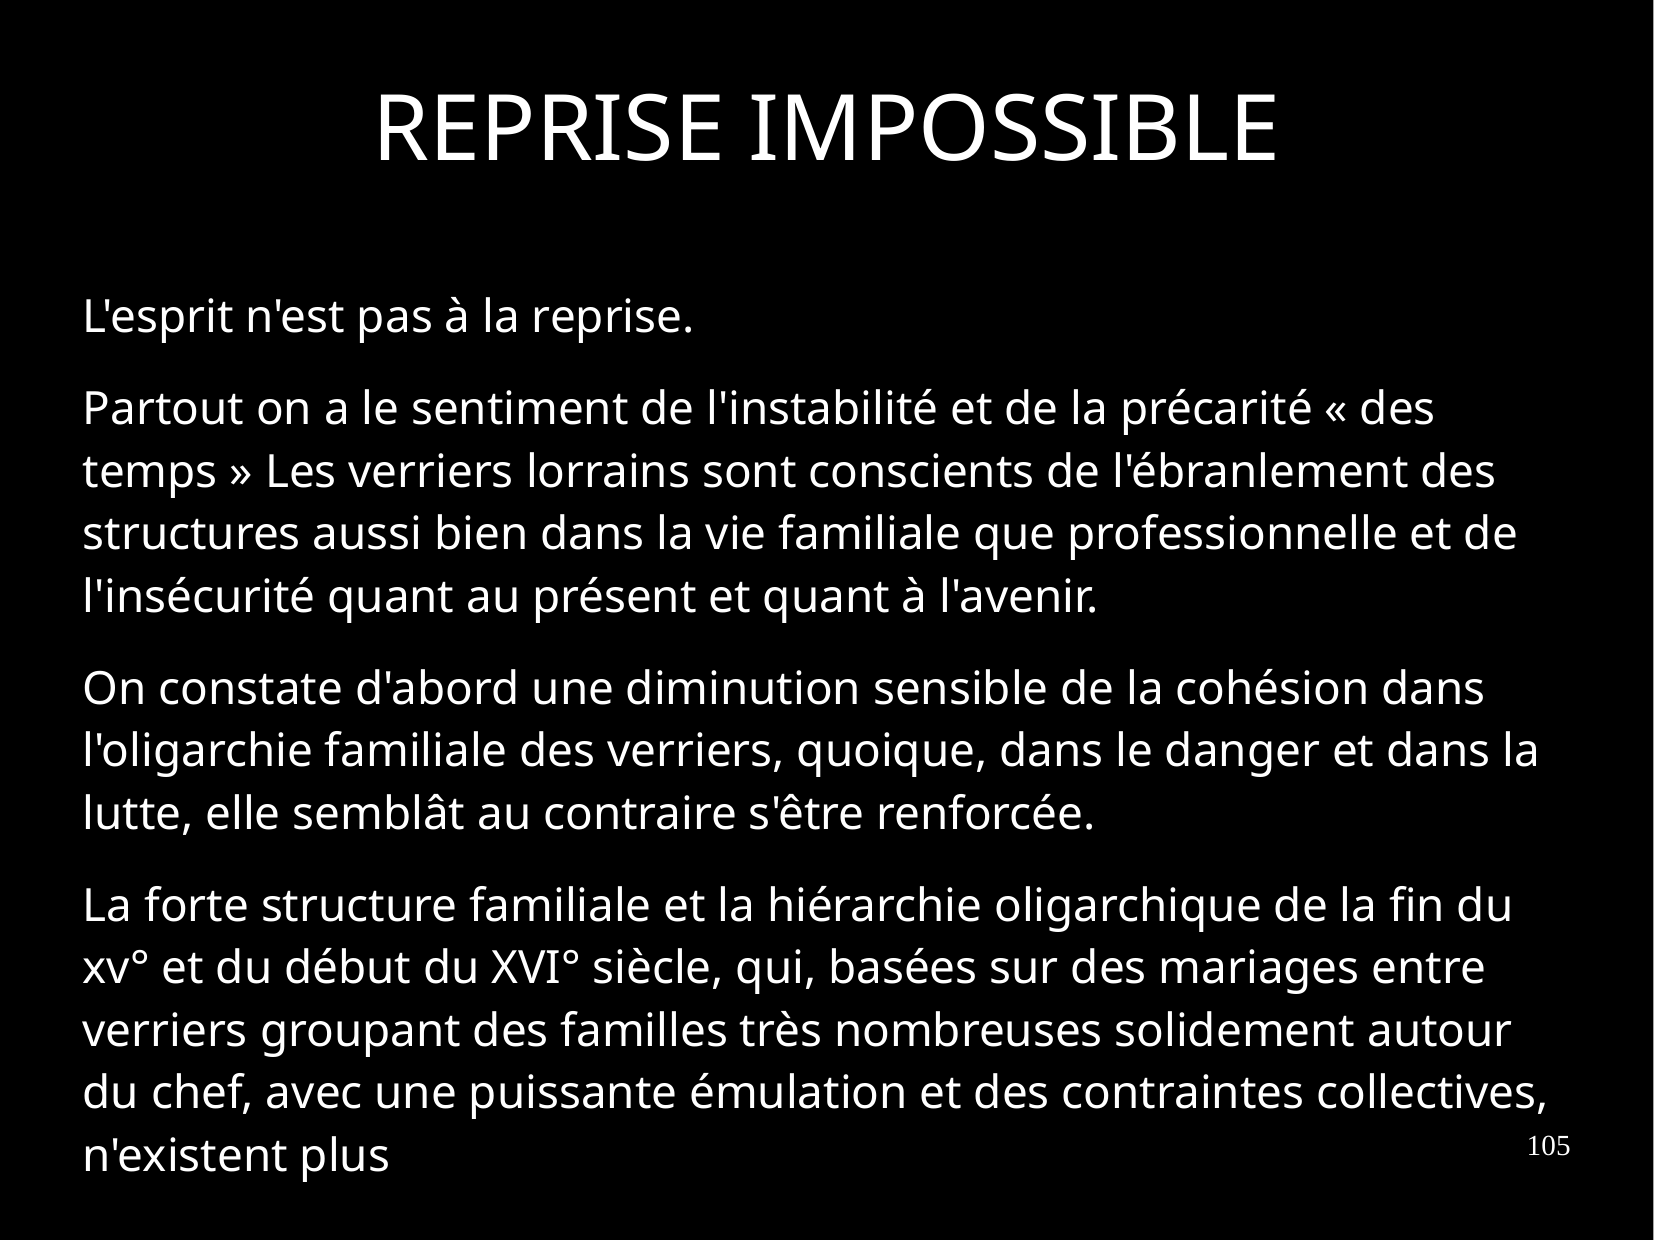

# REPRISE IMPOSSIBLE
L'esprit n'est pas à la reprise.
Partout on a le sentiment de l'instabilité et de la précarité « des temps » Les verriers lorrains sont conscients de l'ébranlement des structures aussi bien dans la vie familiale que professionnelle et de l'insécurité quant au présent et quant à l'avenir.
On constate d'abord une diminution sensible de la cohésion dans l'oligarchie familiale des verriers, quoique, dans le danger et dans la lutte, elle semblât au contraire s'être renforcée.
La forte structure familiale et la hiérarchie oligarchique de la fin du xv° et du début du XVI° siècle, qui, basées sur des mariages entre verriers groupant des familles très nombreuses solidement autour du chef, avec une puissante émulation et des contraintes collectives, n'existent plus
105